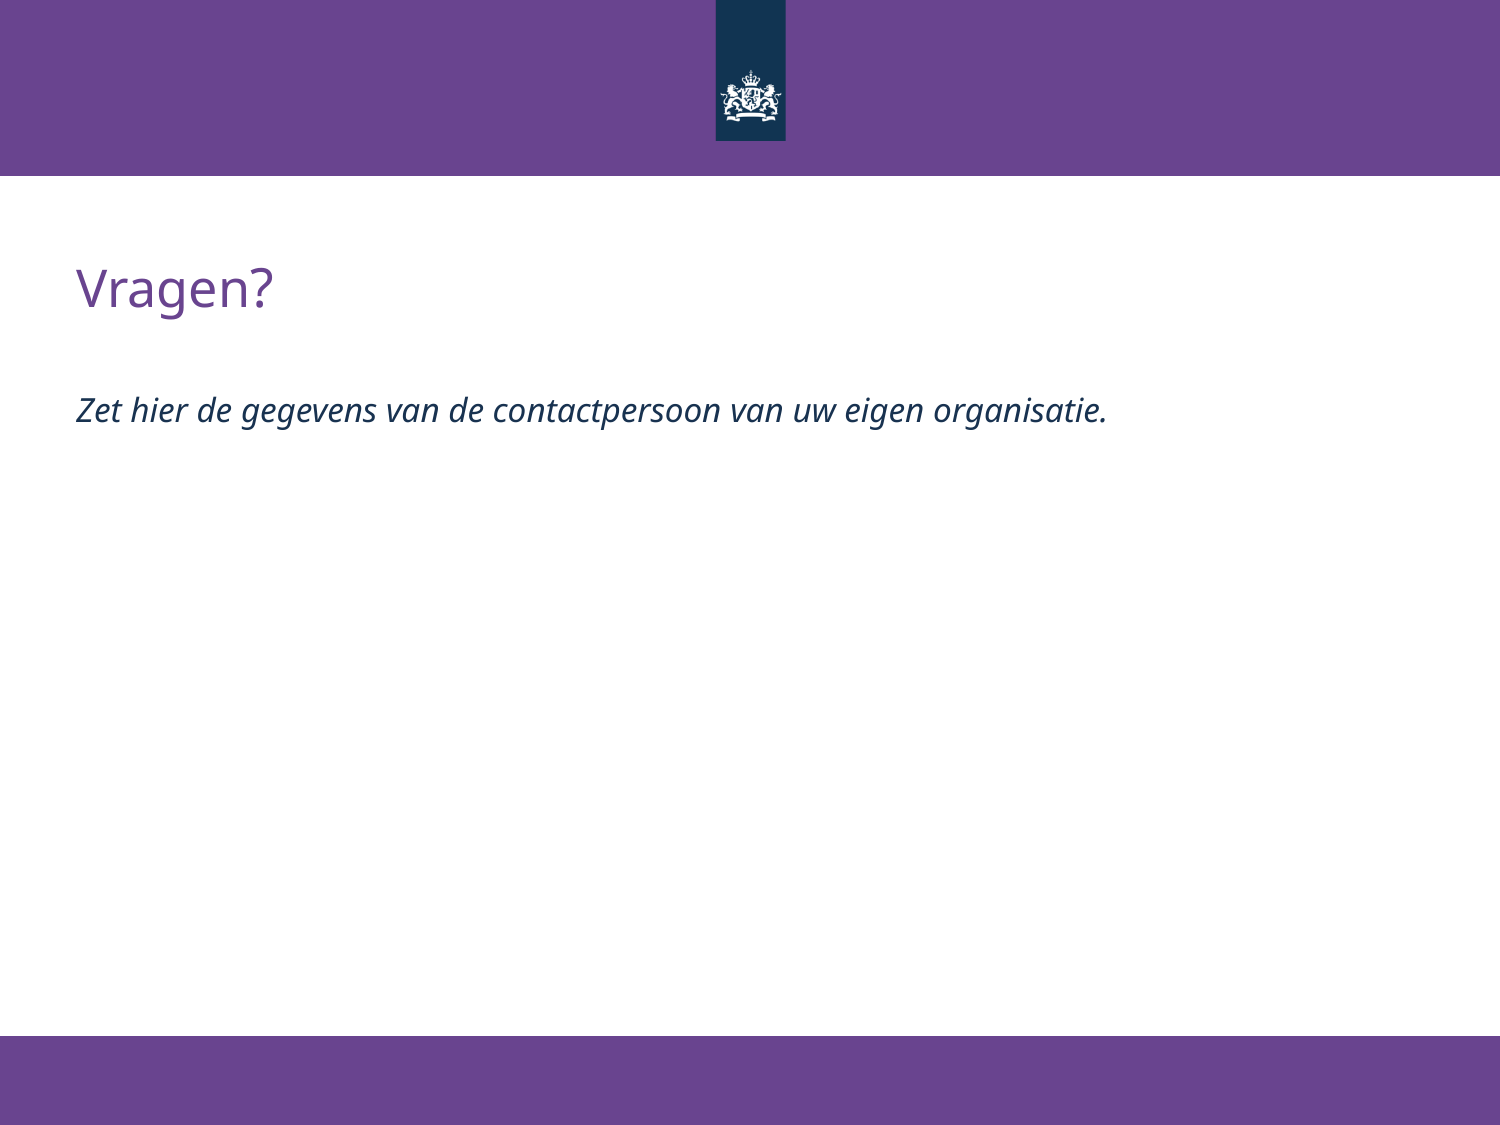

# Vragen?
Zet hier de gegevens van de contactpersoon van uw eigen organisatie.